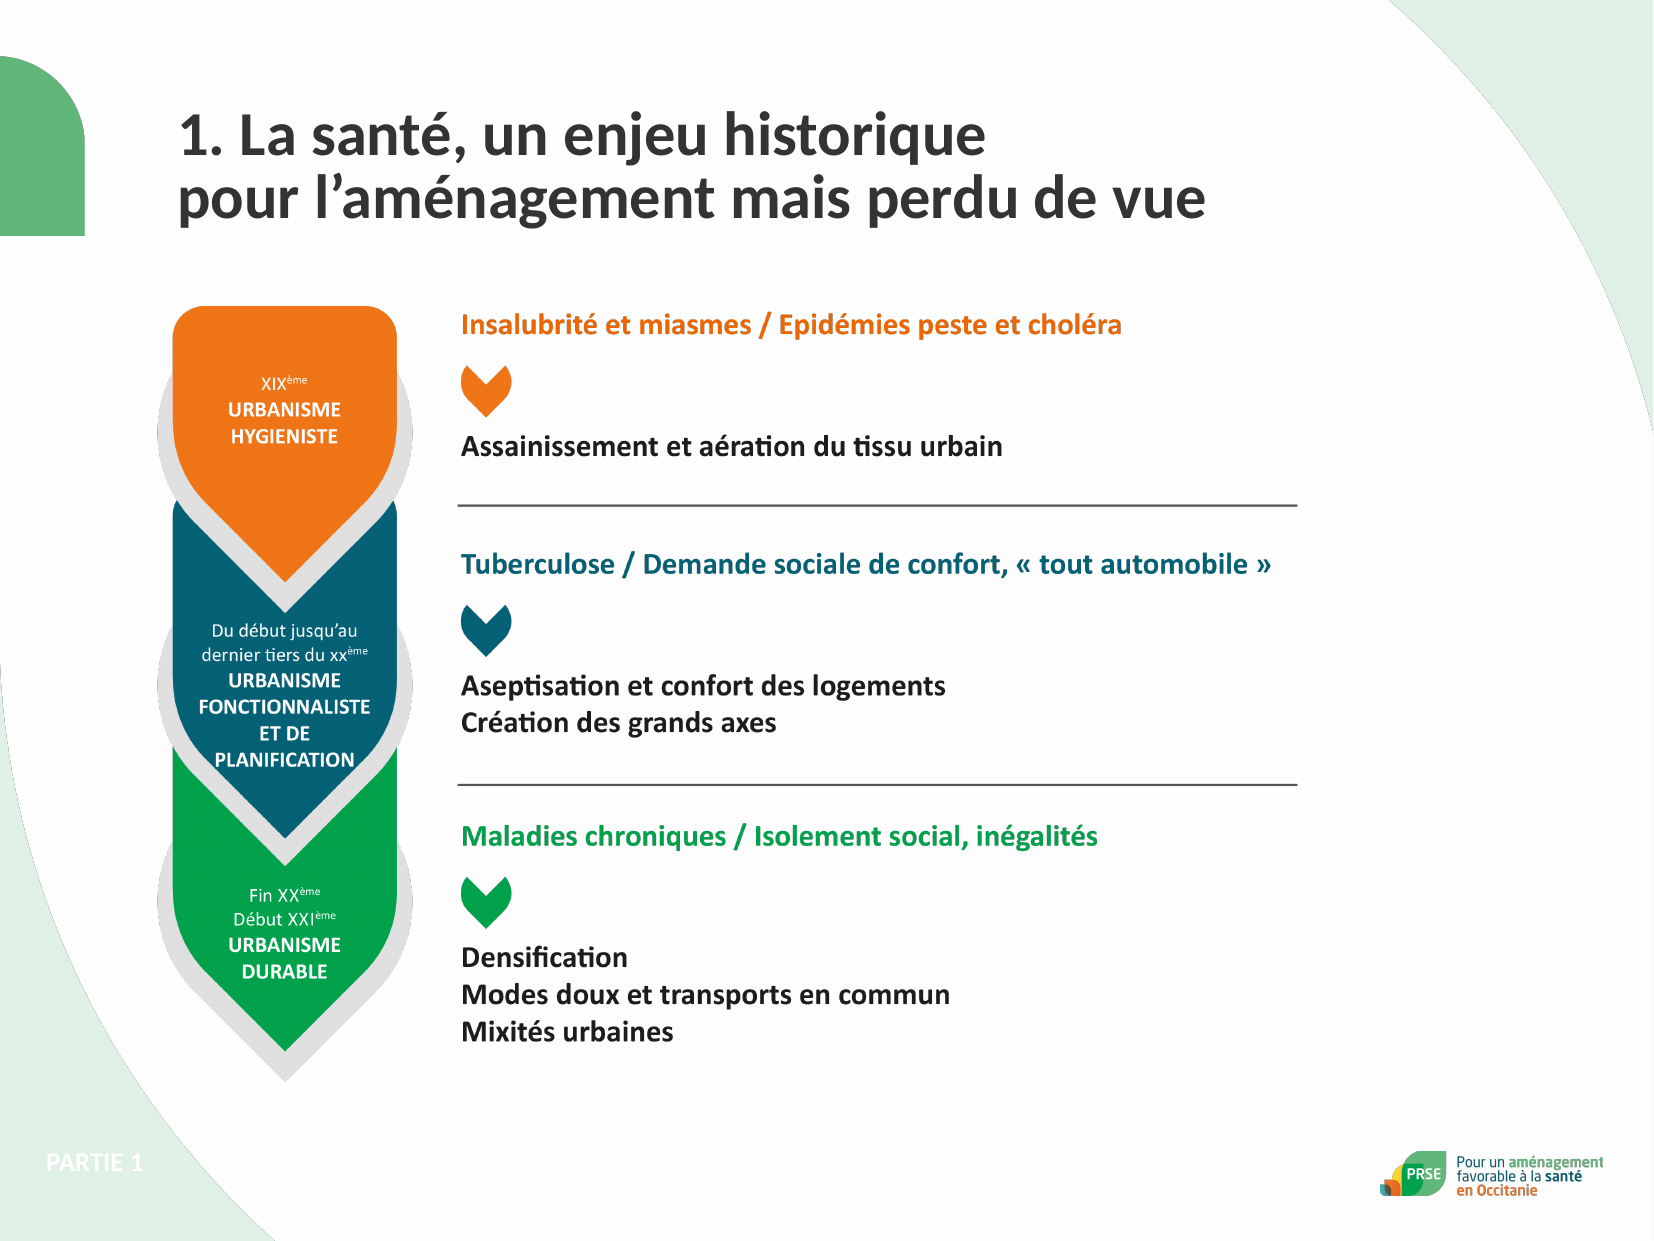

# 1. La santé, un enjeu historique pour l’aménagement mais perdu de vue
PARTIE 1